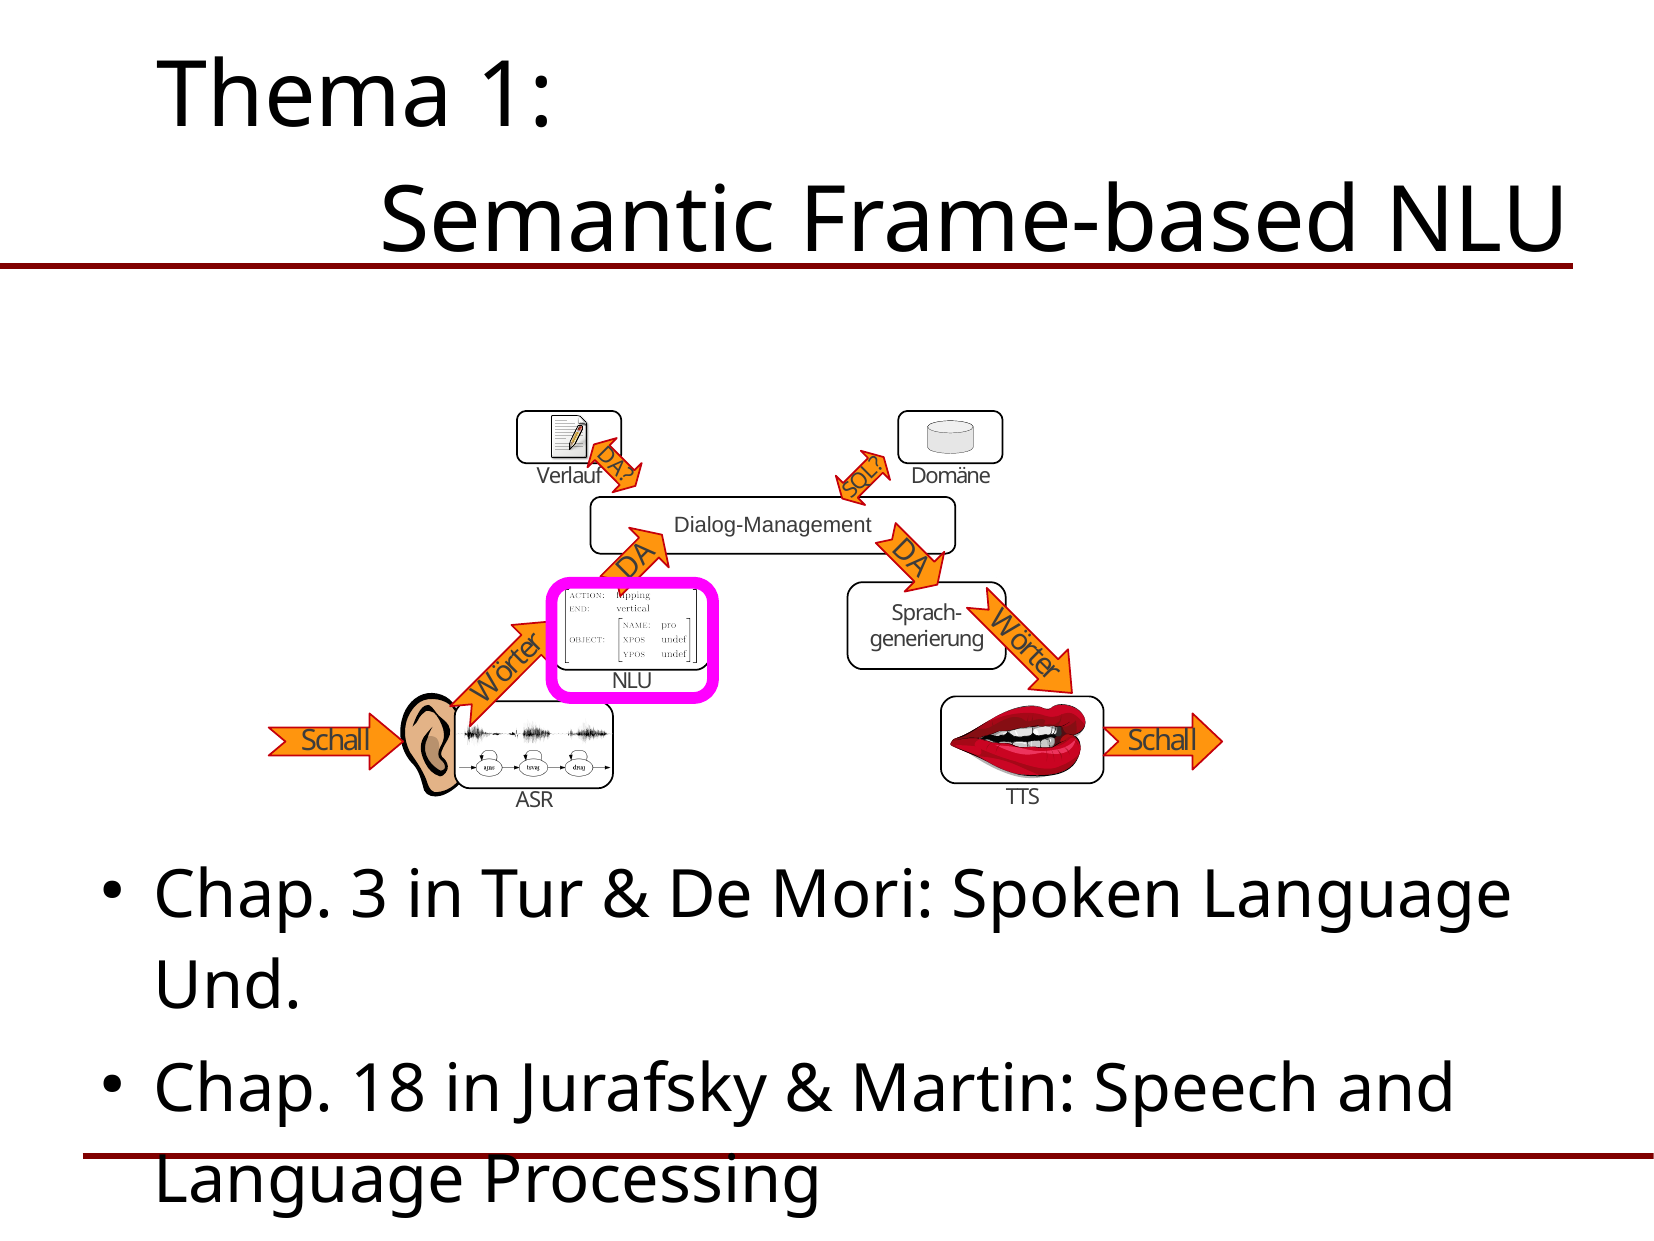

# Thema 1: Semantic Frame-based NLU
Chap. 3 in Tur & De Mori: Spoken Language Und.
Chap. 18 in Jurafsky & Martin: Speech and Language Processing